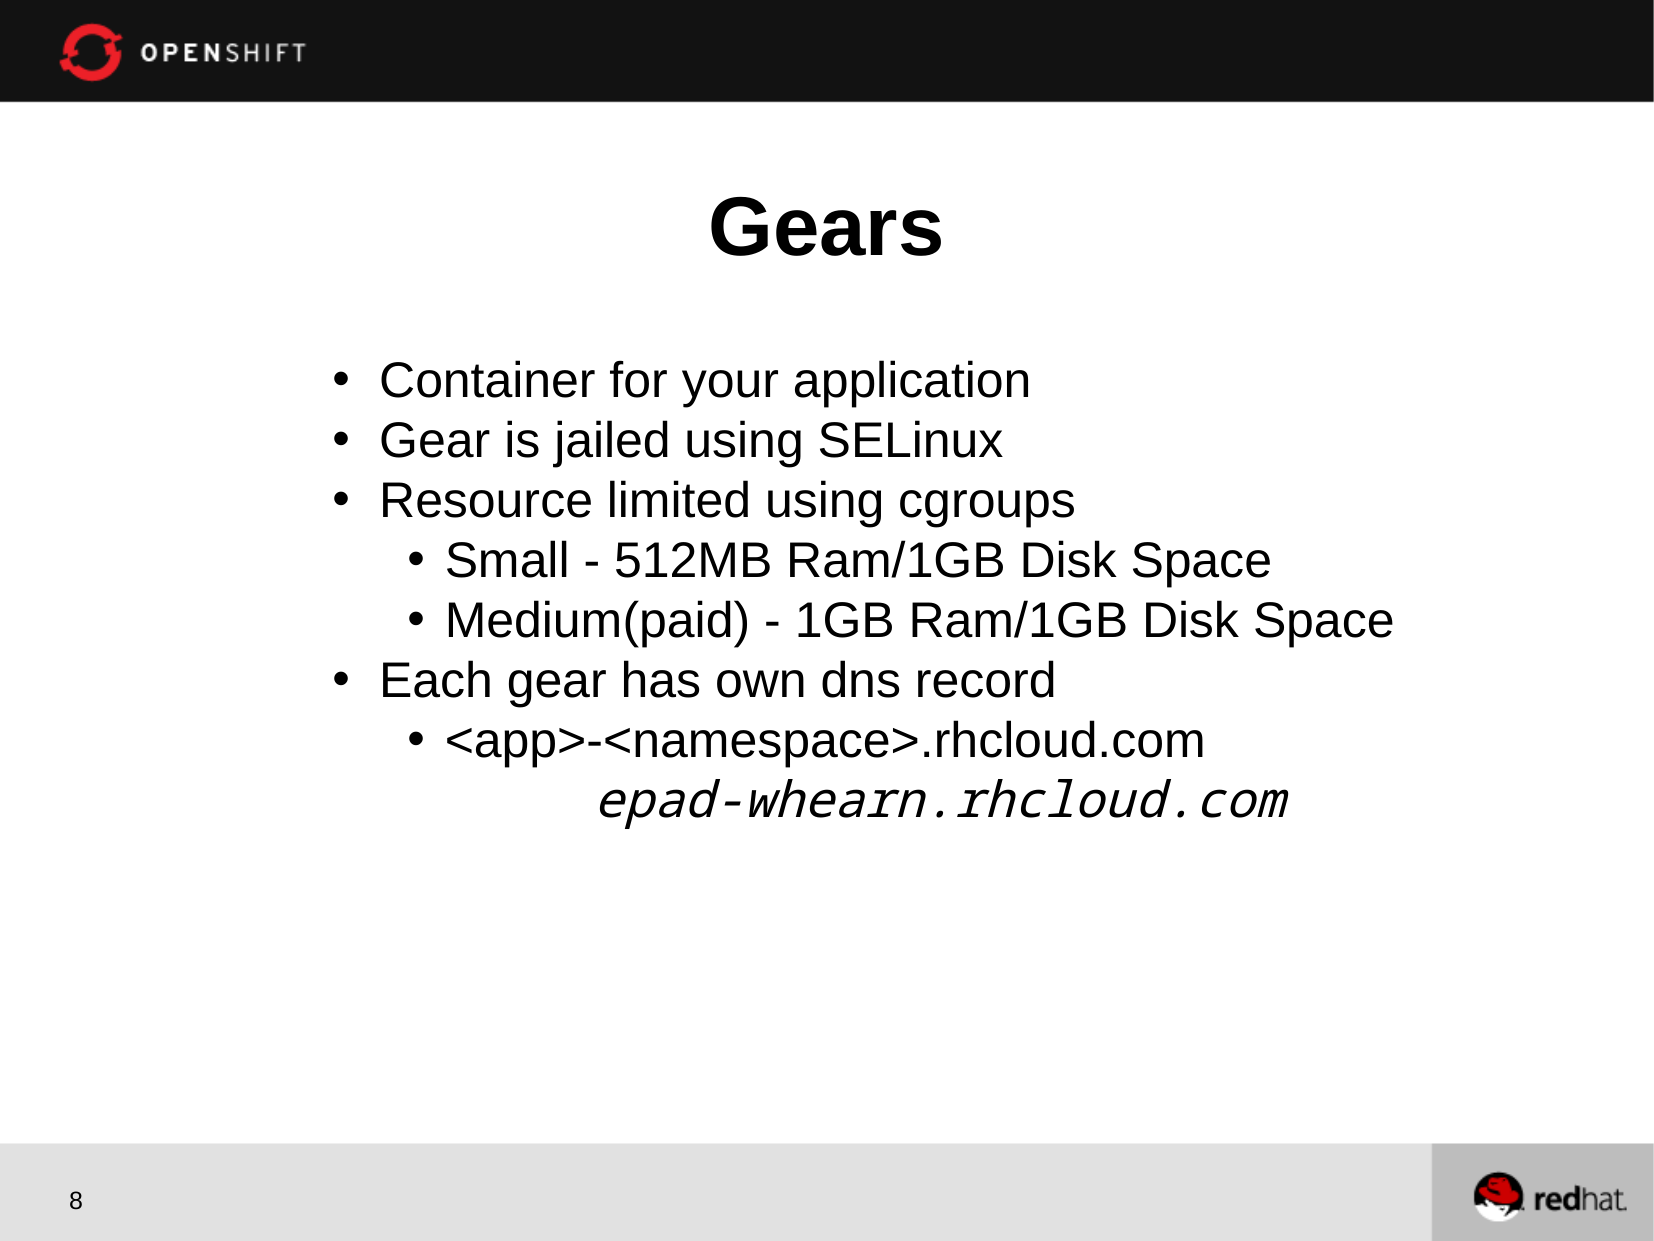

Gears
Container for your application
Gear is jailed using SELinux
Resource limited using cgroups
Small - 512MB Ram/1GB Disk Space
Medium(paid) - 1GB Ram/1GB Disk Space
Each gear has own dns record
<app>-<namespace>.rhcloud.com
epad-whearn.rhcloud.com